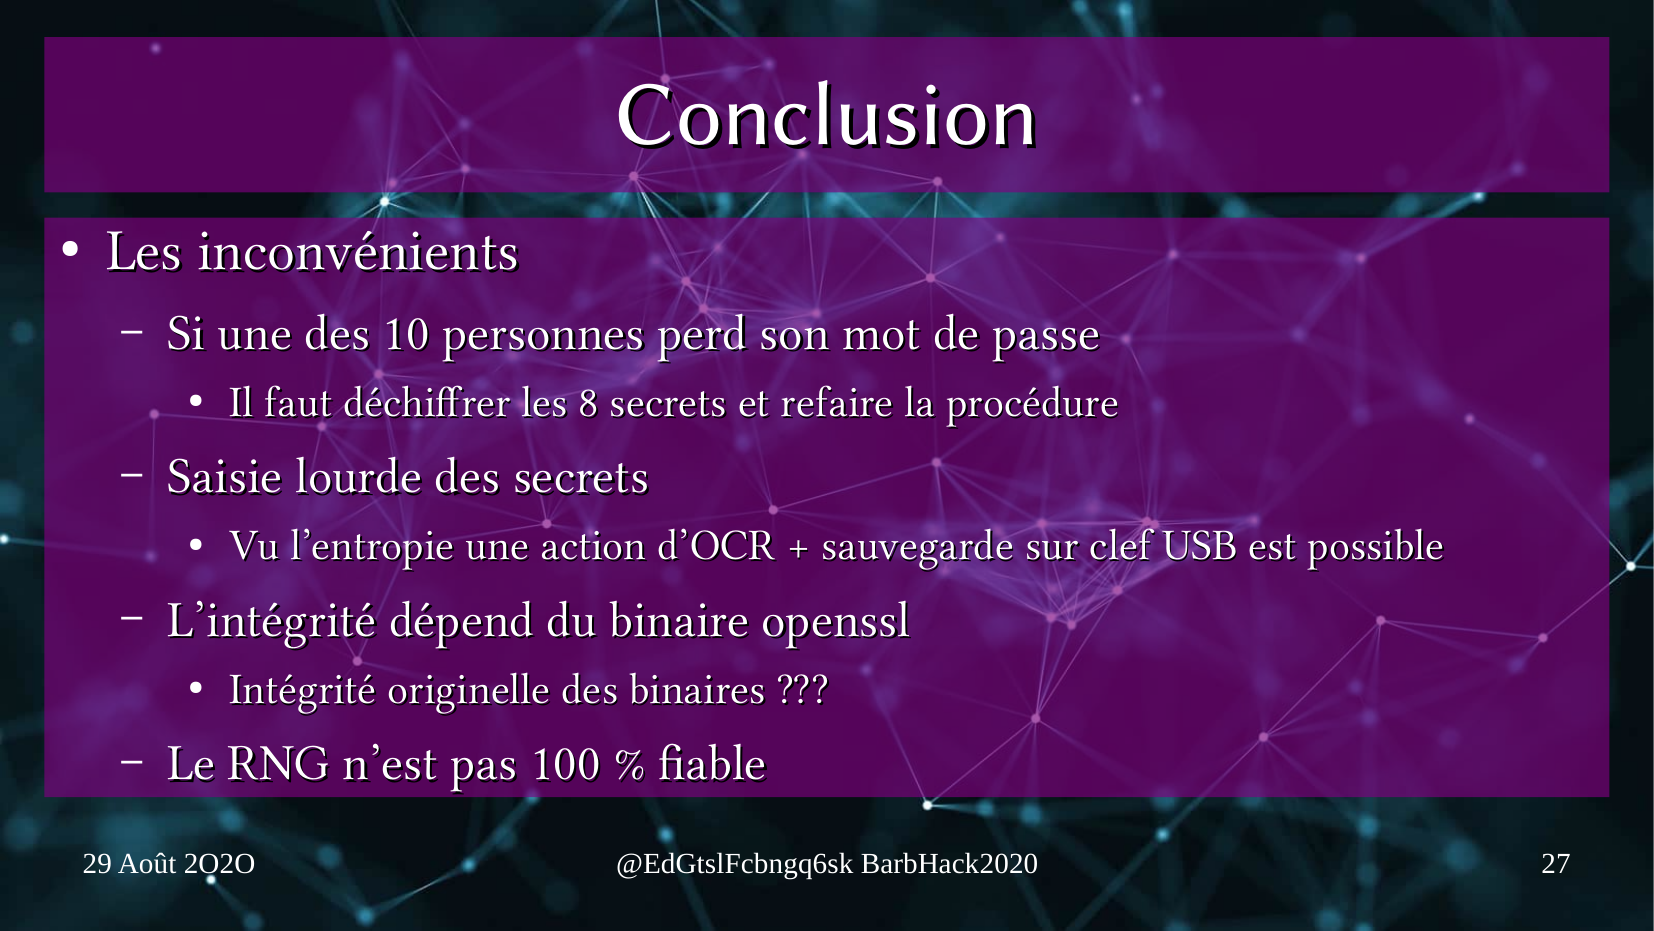

# Conclusion
Les inconvénients
Si une des 10 personnes perd son mot de passe
Il faut déchiffrer les 8 secrets et refaire la procédure
Saisie lourde des secrets
Vu l’entropie une action d’OCR + sauvegarde sur clef USB est possible
L’intégrité dépend du binaire openssl
Intégrité originelle des binaires ???
Le RNG n’est pas 100 % fiable
29 Août 2O2O
@EdGtslFcbngq6sk BarbHack2020
27